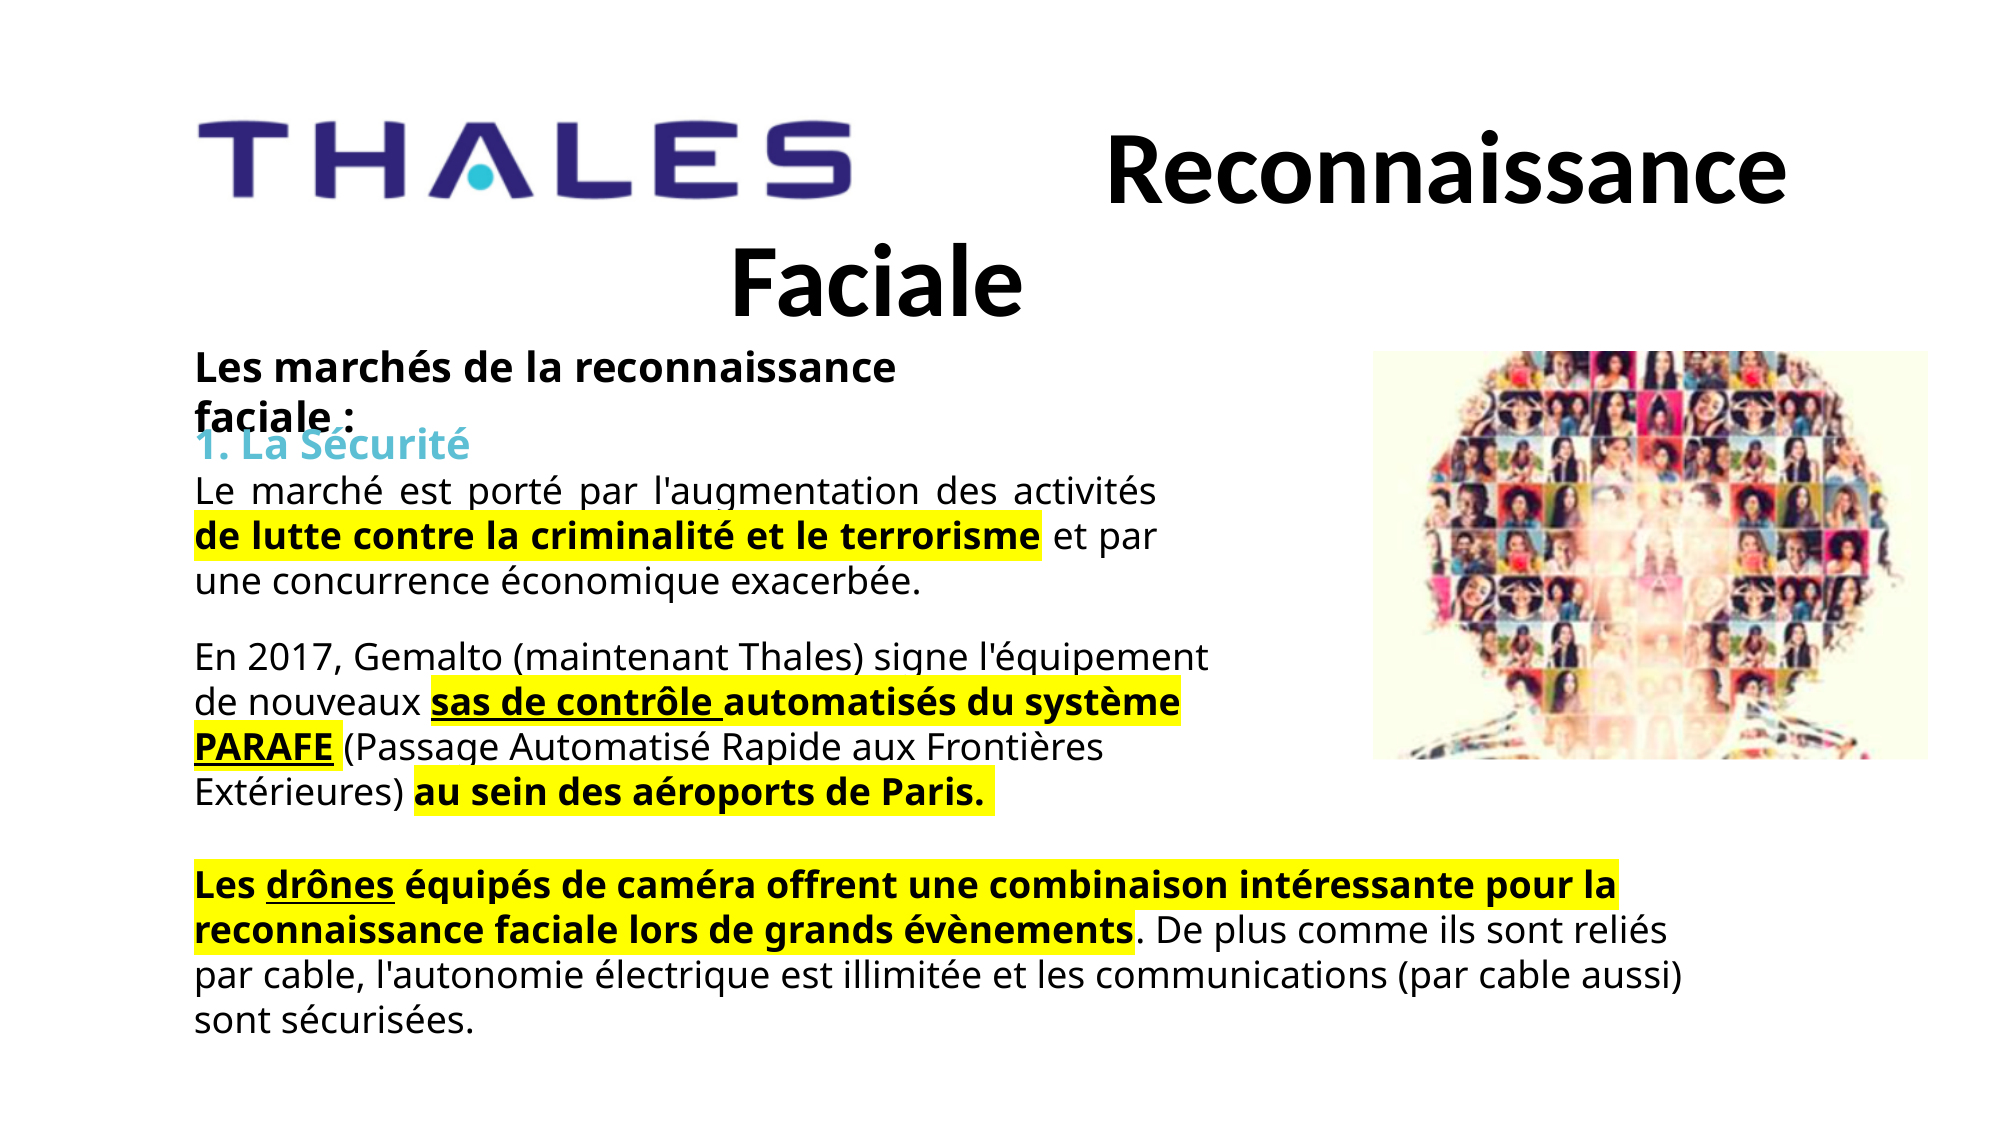

# Reconnaissance Faciale
Les marchés de la reconnaissance faciale : ​​​
1. La Sécurité
Le marché est porté par l'augmentation des activités de lutte contre la criminalité et le terrorisme et par une concurrence économique exacerbée.
En 2017, Gemalto (maintenant Thales) signe l'équipement de nouveaux sas de contrôle automatisés du système PARAFE (Passage Automatisé Rapide aux Frontières Extérieures) au sein des aéroports de Paris.
Les drônes équipés de caméra offrent une combinaison intéressante pour la reconnaissance faciale lors de grands évènements. De plus comme ils sont reliés par cable, l'autonomie électrique est illimitée et les communications (par cable aussi) sont sécurisées.